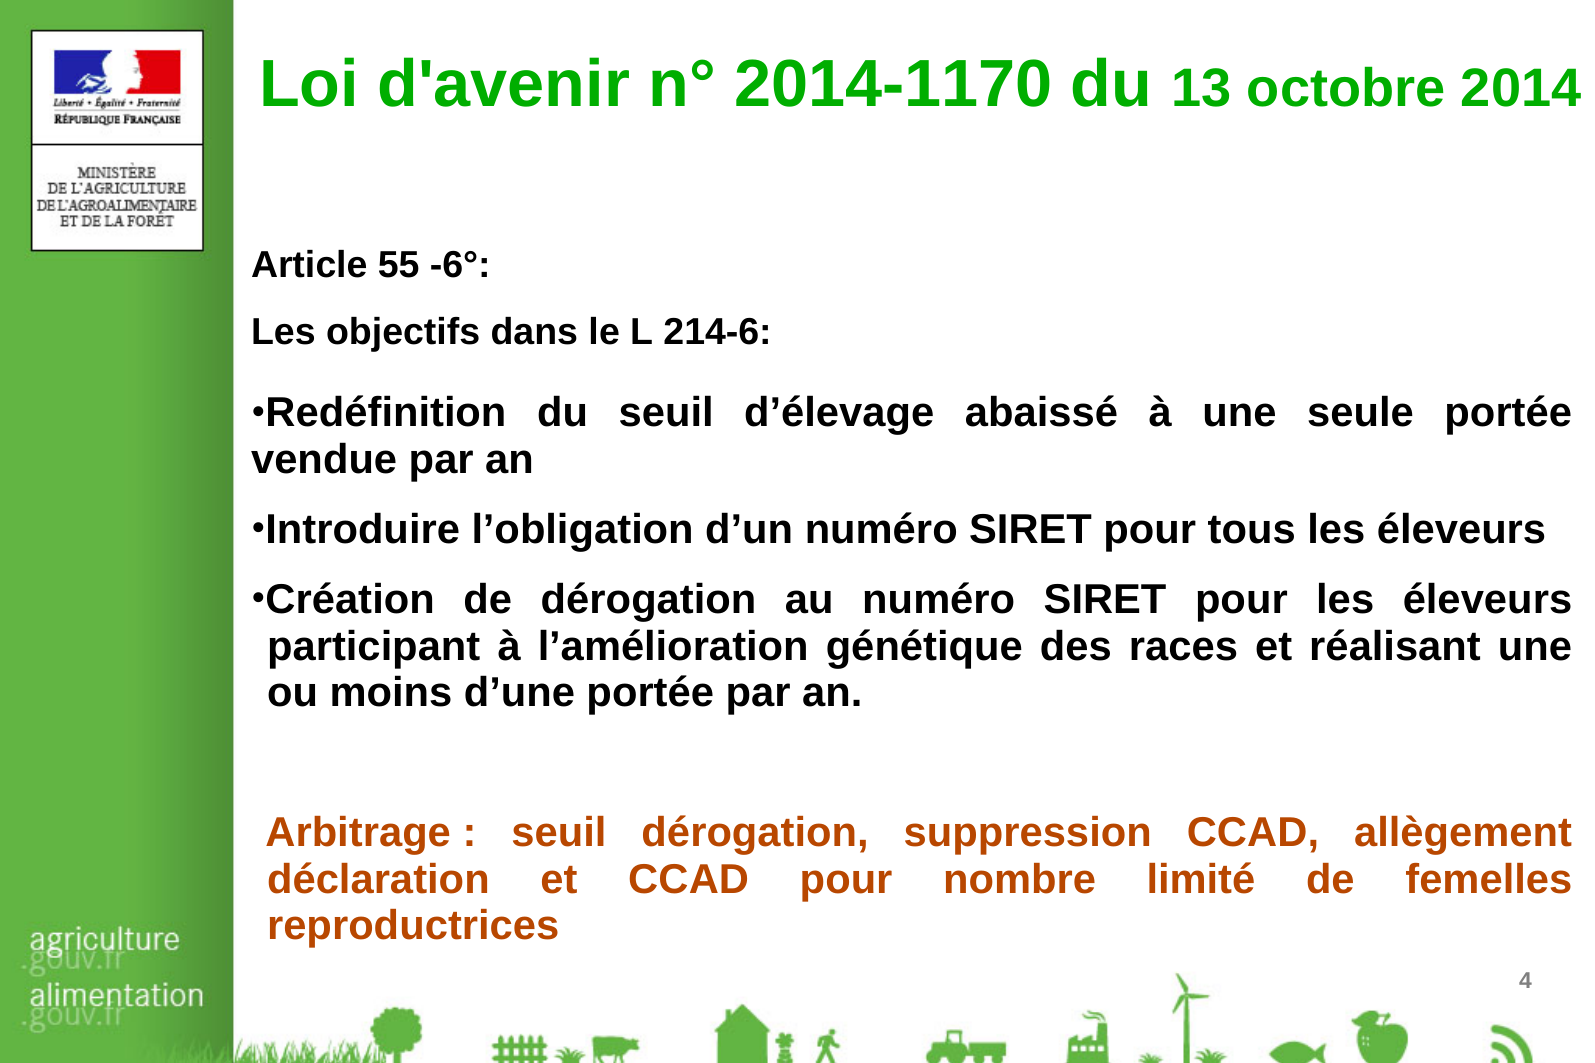

# Loi d'avenir n° 2014-1170 du 13 octobre 2014
Article 55 -6°:
Les objectifs dans le L 214-6:
Redéfinition du seuil d’élevage abaissé à une seule portée vendue par an
Introduire l’obligation d’un numéro SIRET pour tous les éleveurs
Création de dérogation au numéro SIRET pour les éleveurs participant à l’amélioration génétique des races et réalisant une ou moins d’une portée par an.
Arbitrage : seuil dérogation, suppression CCAD, allègement déclaration et CCAD pour nombre limité de femelles reproductrices
4